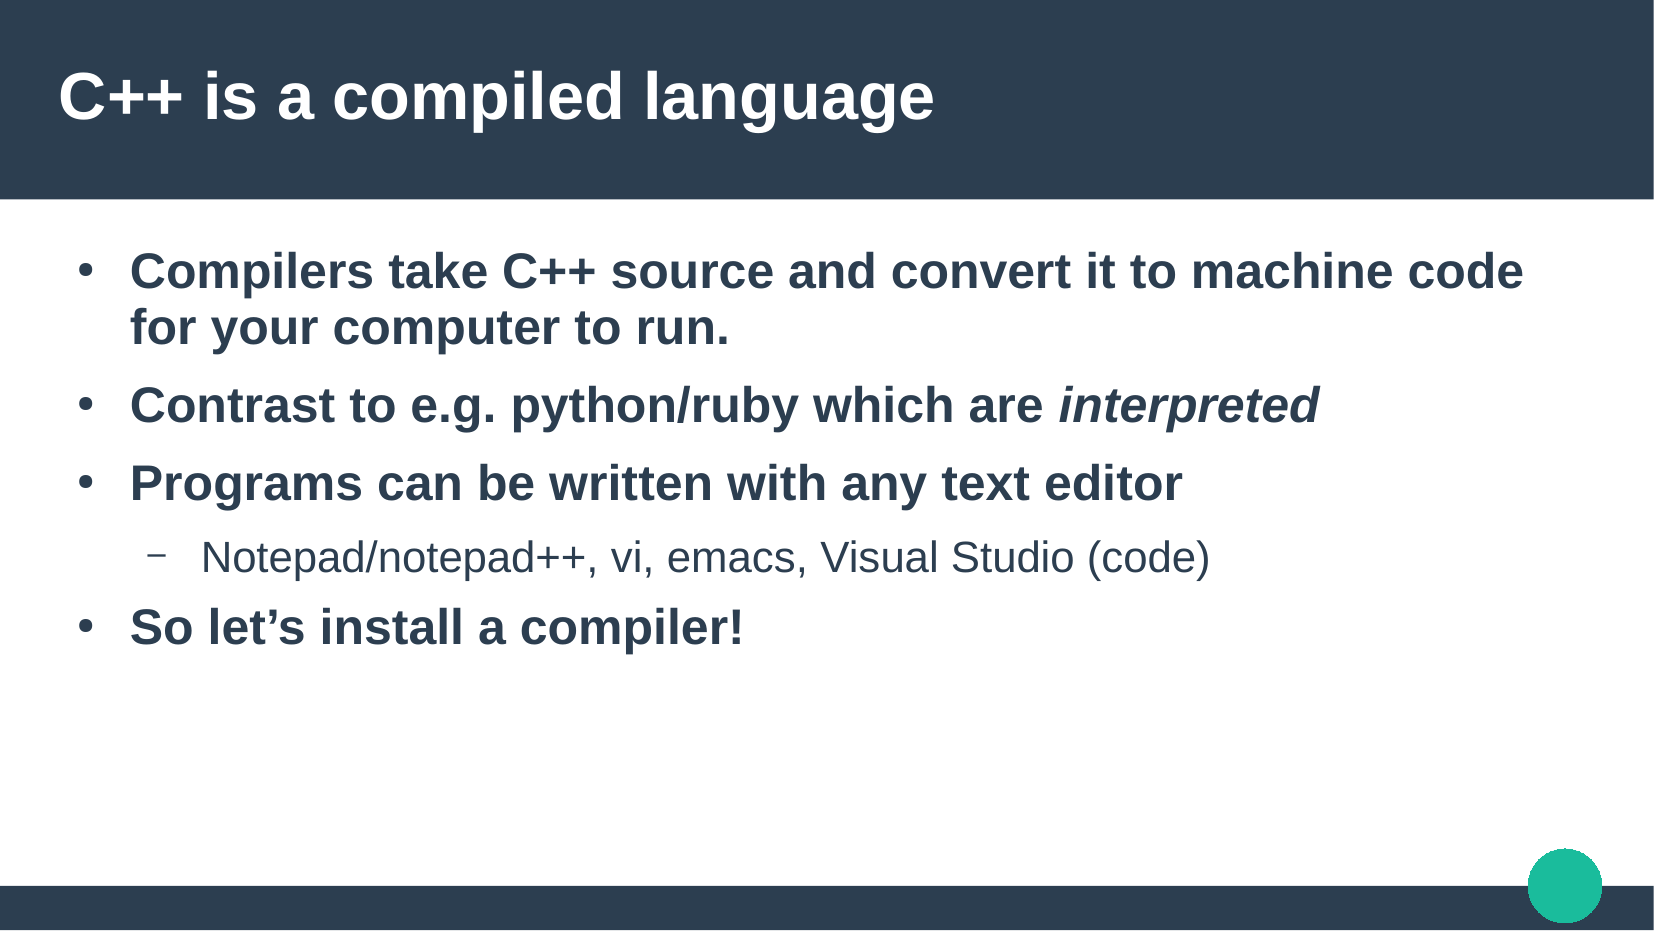

# C++ is a compiled language
Compilers take C++ source and convert it to machine code for your computer to run.
Contrast to e.g. python/ruby which are interpreted
Programs can be written with any text editor
Notepad/notepad++, vi, emacs, Visual Studio (code)
So let’s install a compiler!